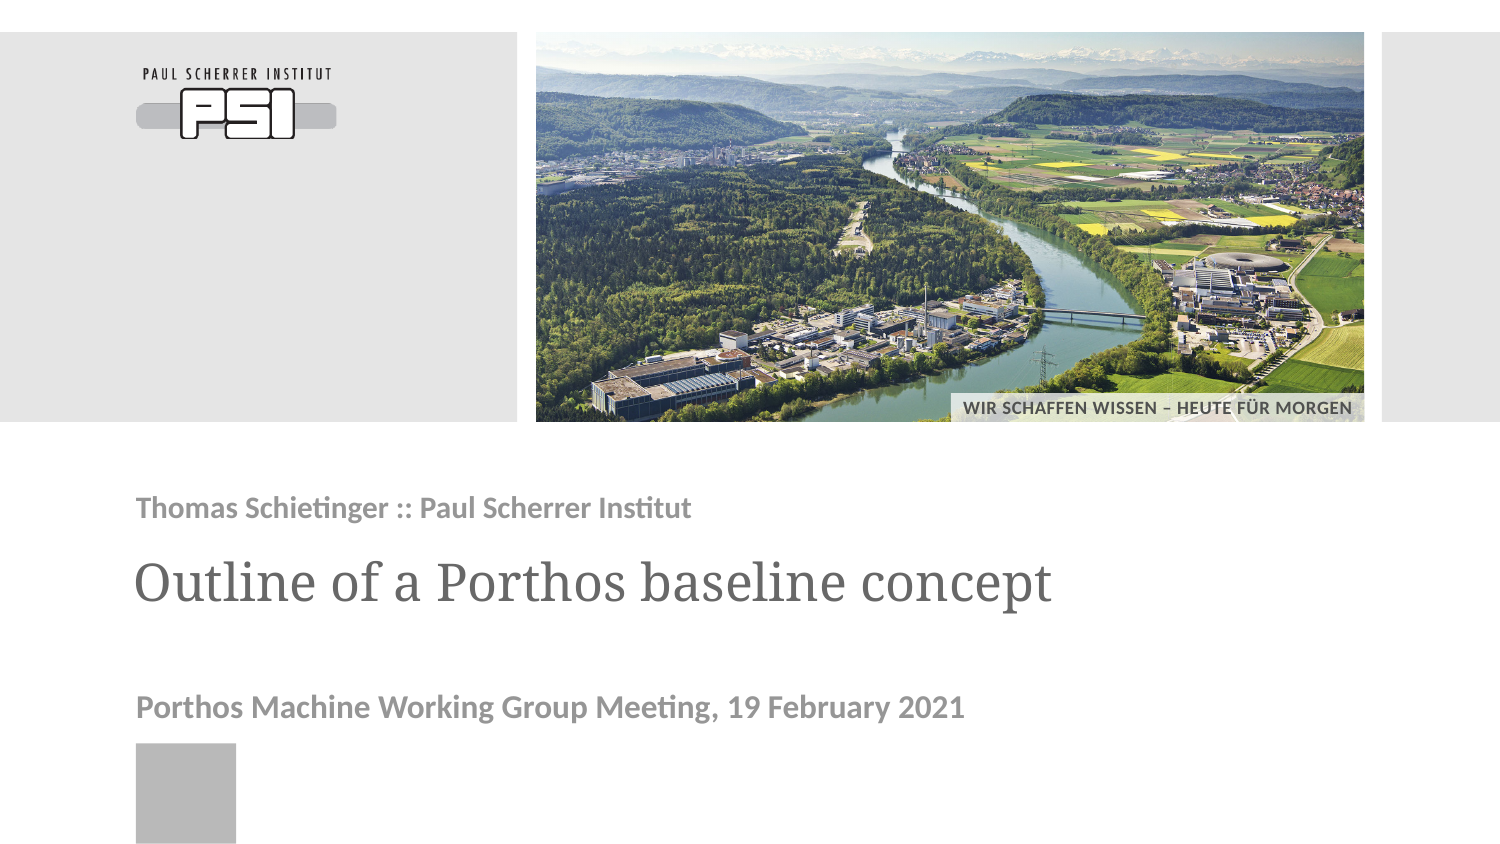

Thomas Schietinger :: Paul Scherrer Institut
# Outline of a Porthos baseline concept
Porthos Machine Working Group Meeting, 19 February 2021